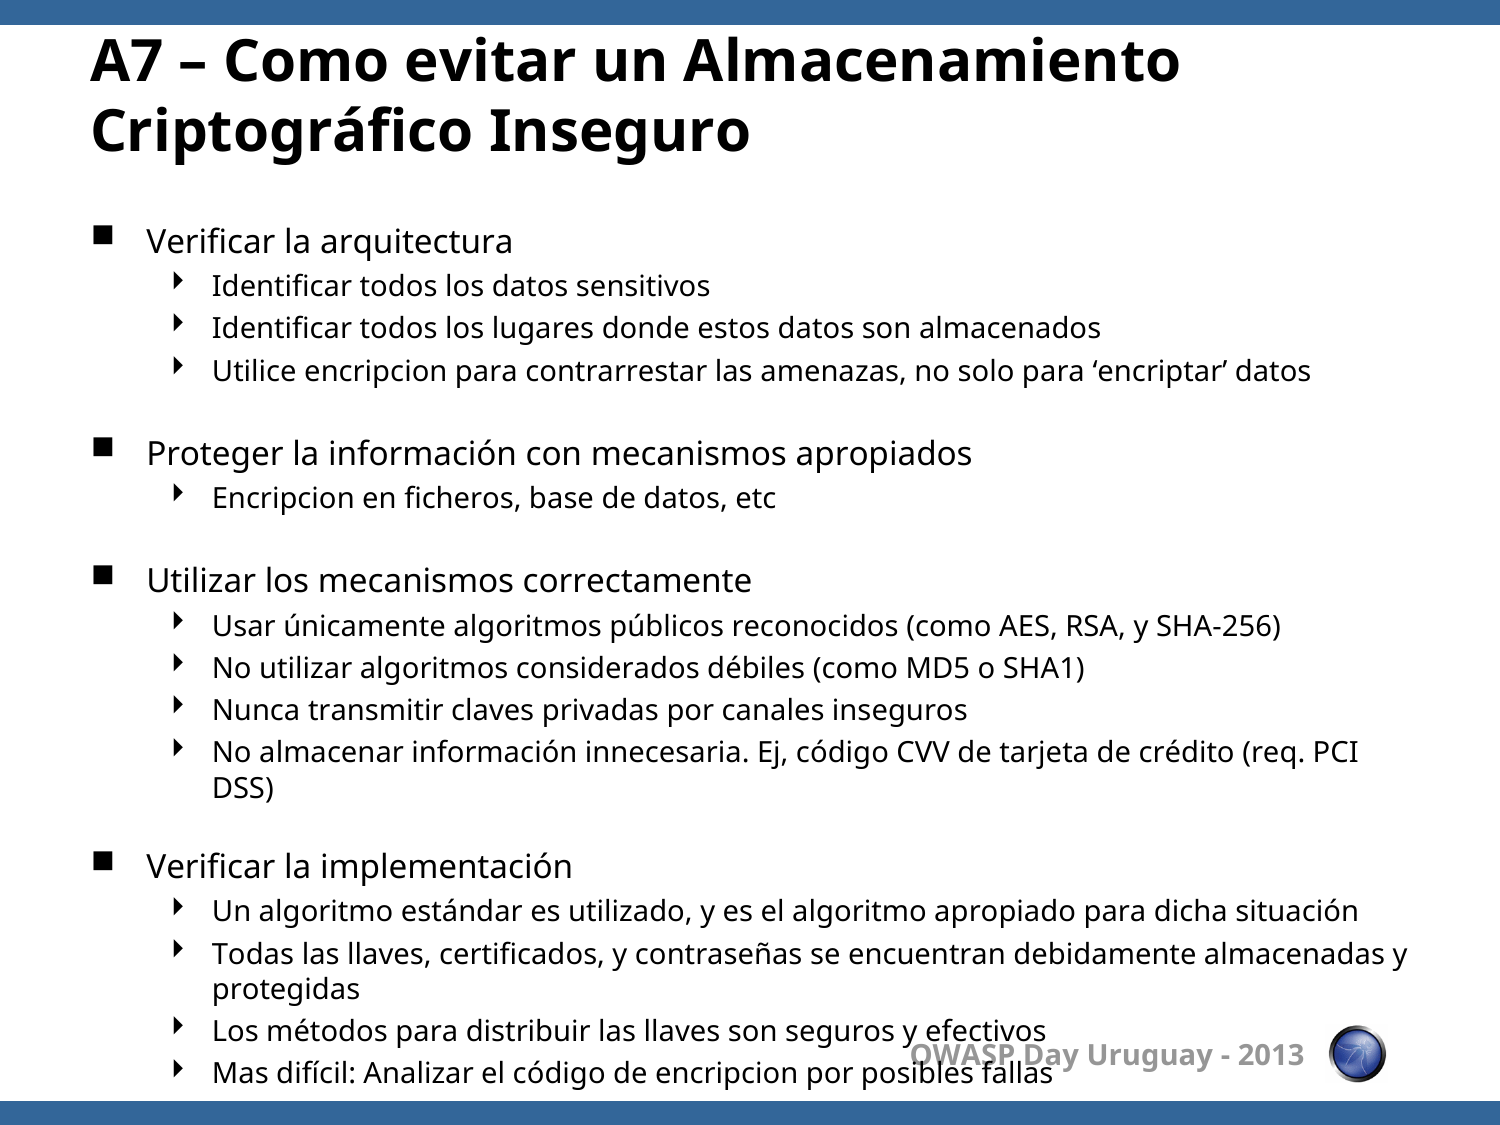

# A7 – Como evitar un Almacenamiento Criptográfico Inseguro
Verificar la arquitectura
Identificar todos los datos sensitivos
Identificar todos los lugares donde estos datos son almacenados
Utilice encripcion para contrarrestar las amenazas, no solo para ‘encriptar’ datos
Proteger la información con mecanismos apropiados
Encripcion en ficheros, base de datos, etc
Utilizar los mecanismos correctamente
Usar únicamente algoritmos públicos reconocidos (como AES, RSA, y SHA-256)
No utilizar algoritmos considerados débiles (como MD5 o SHA1)
Nunca transmitir claves privadas por canales inseguros
No almacenar información innecesaria. Ej, código CVV de tarjeta de crédito (req. PCI DSS)
Verificar la implementación
Un algoritmo estándar es utilizado, y es el algoritmo apropiado para dicha situación
Todas las llaves, certificados, y contraseñas se encuentran debidamente almacenadas y protegidas
Los métodos para distribuir las llaves son seguros y efectivos
Mas difícil: Analizar el código de encripcion por posibles fallas